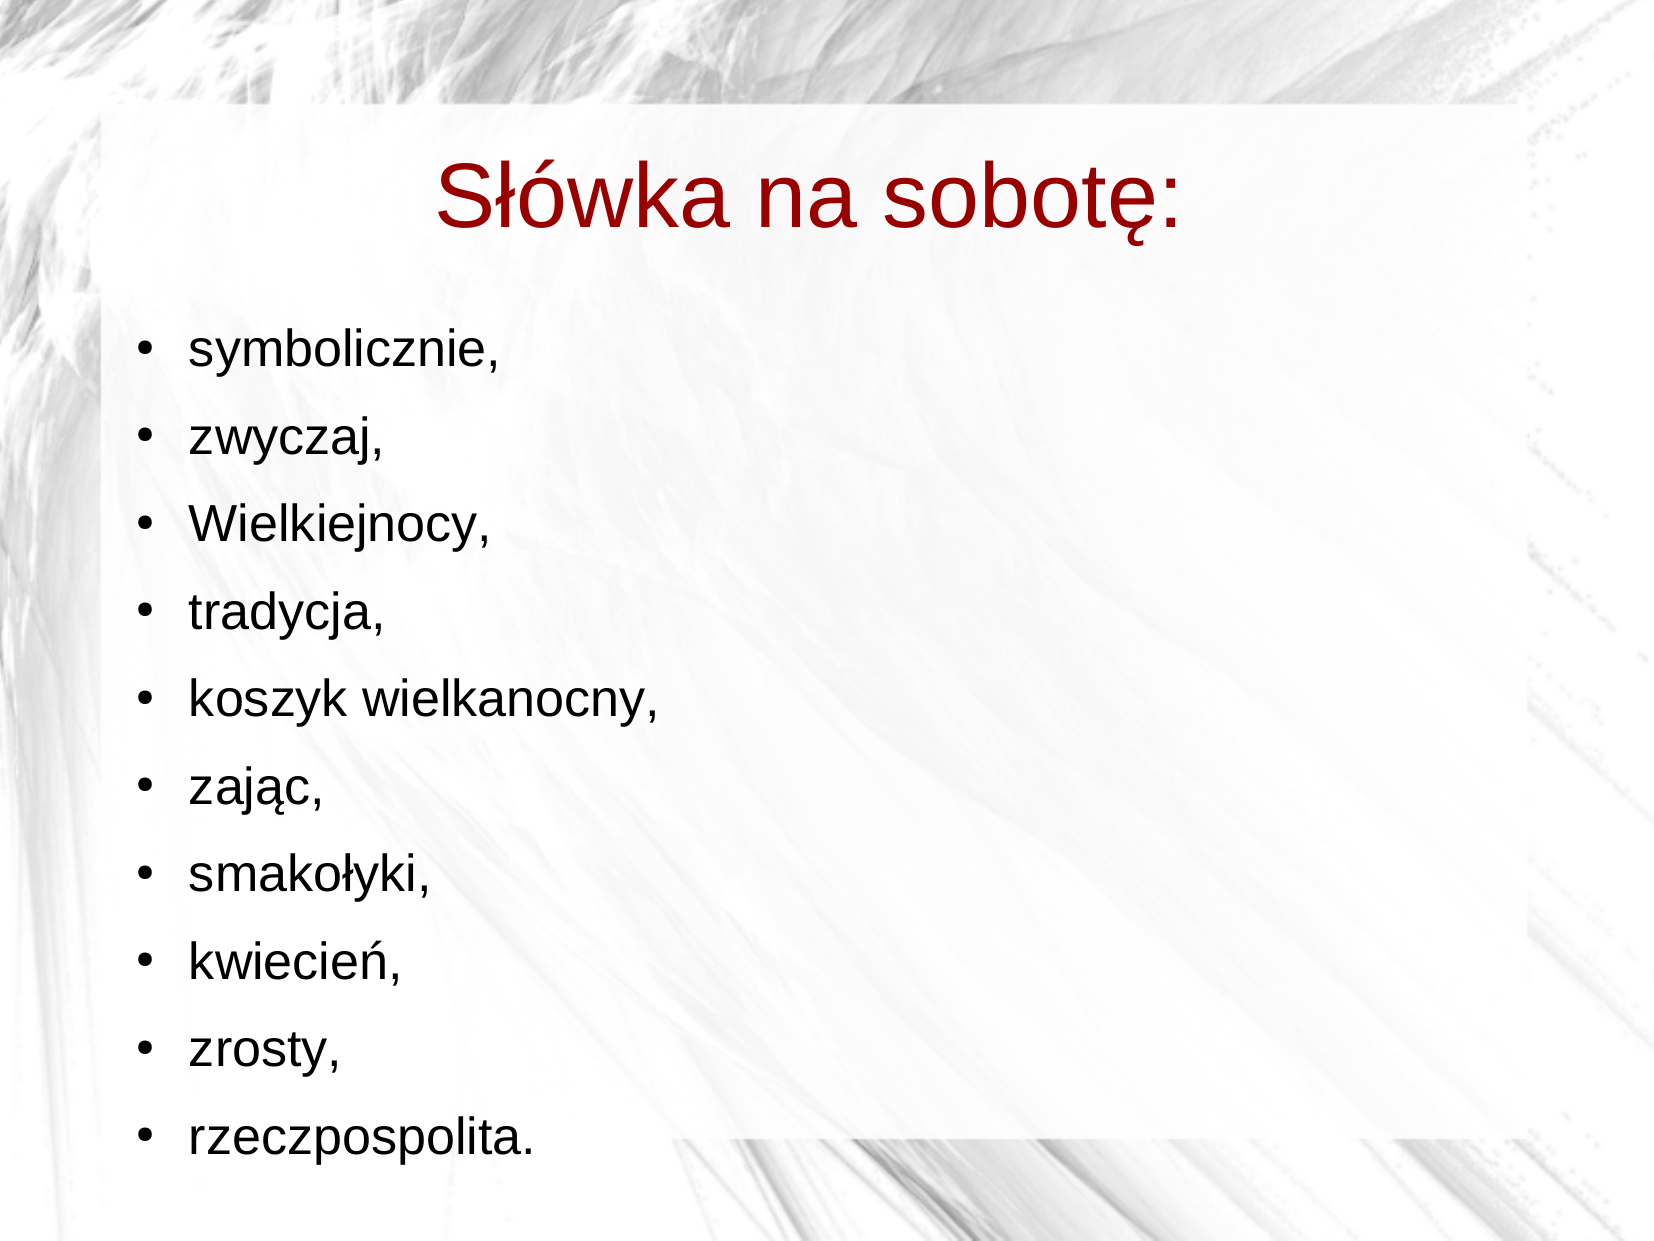

# Słówka na sobotę:
symbolicznie,
zwyczaj,
Wielkiejnocy,
tradycja,
koszyk wielkanocny,
zając,
smakołyki,
kwiecień,
zrosty,
rzeczpospolita.